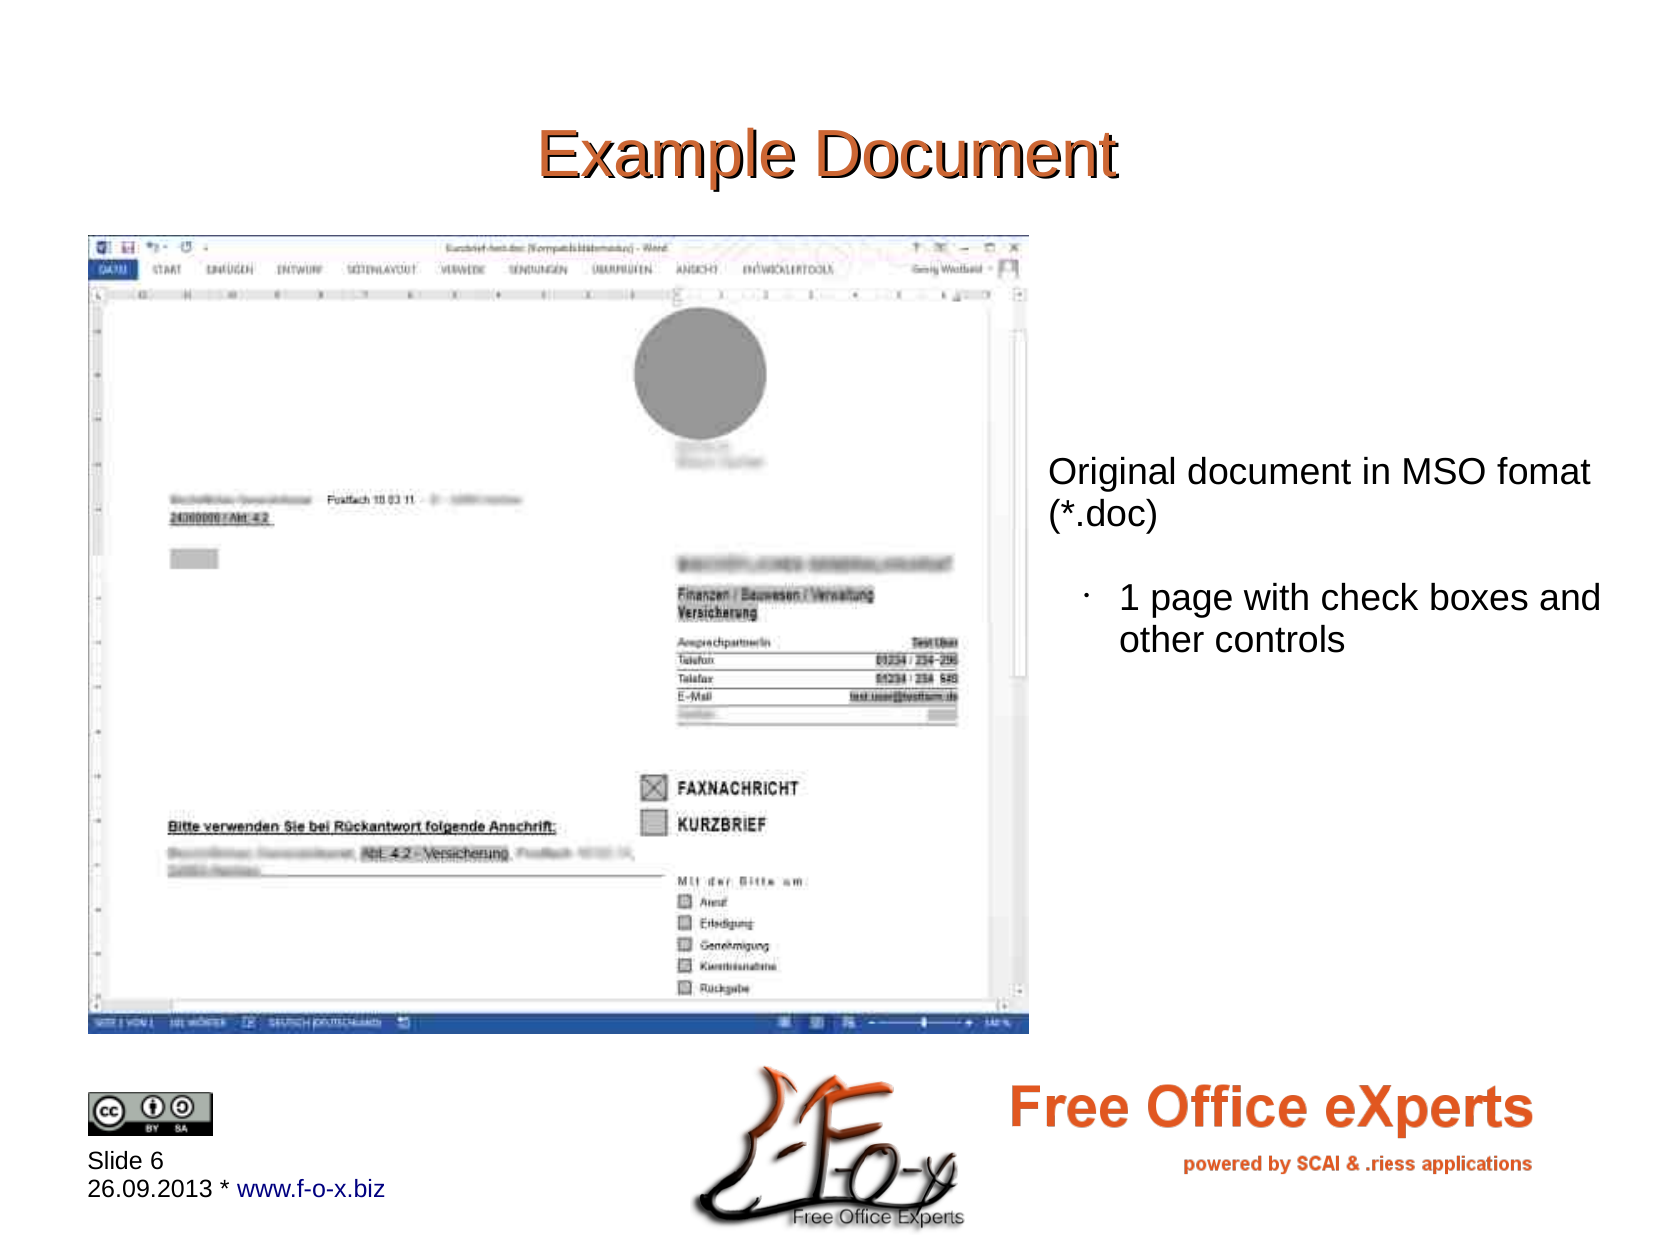

# Example Document
Original document in MSO fomat (*.doc)
1 page with check boxes and other controls